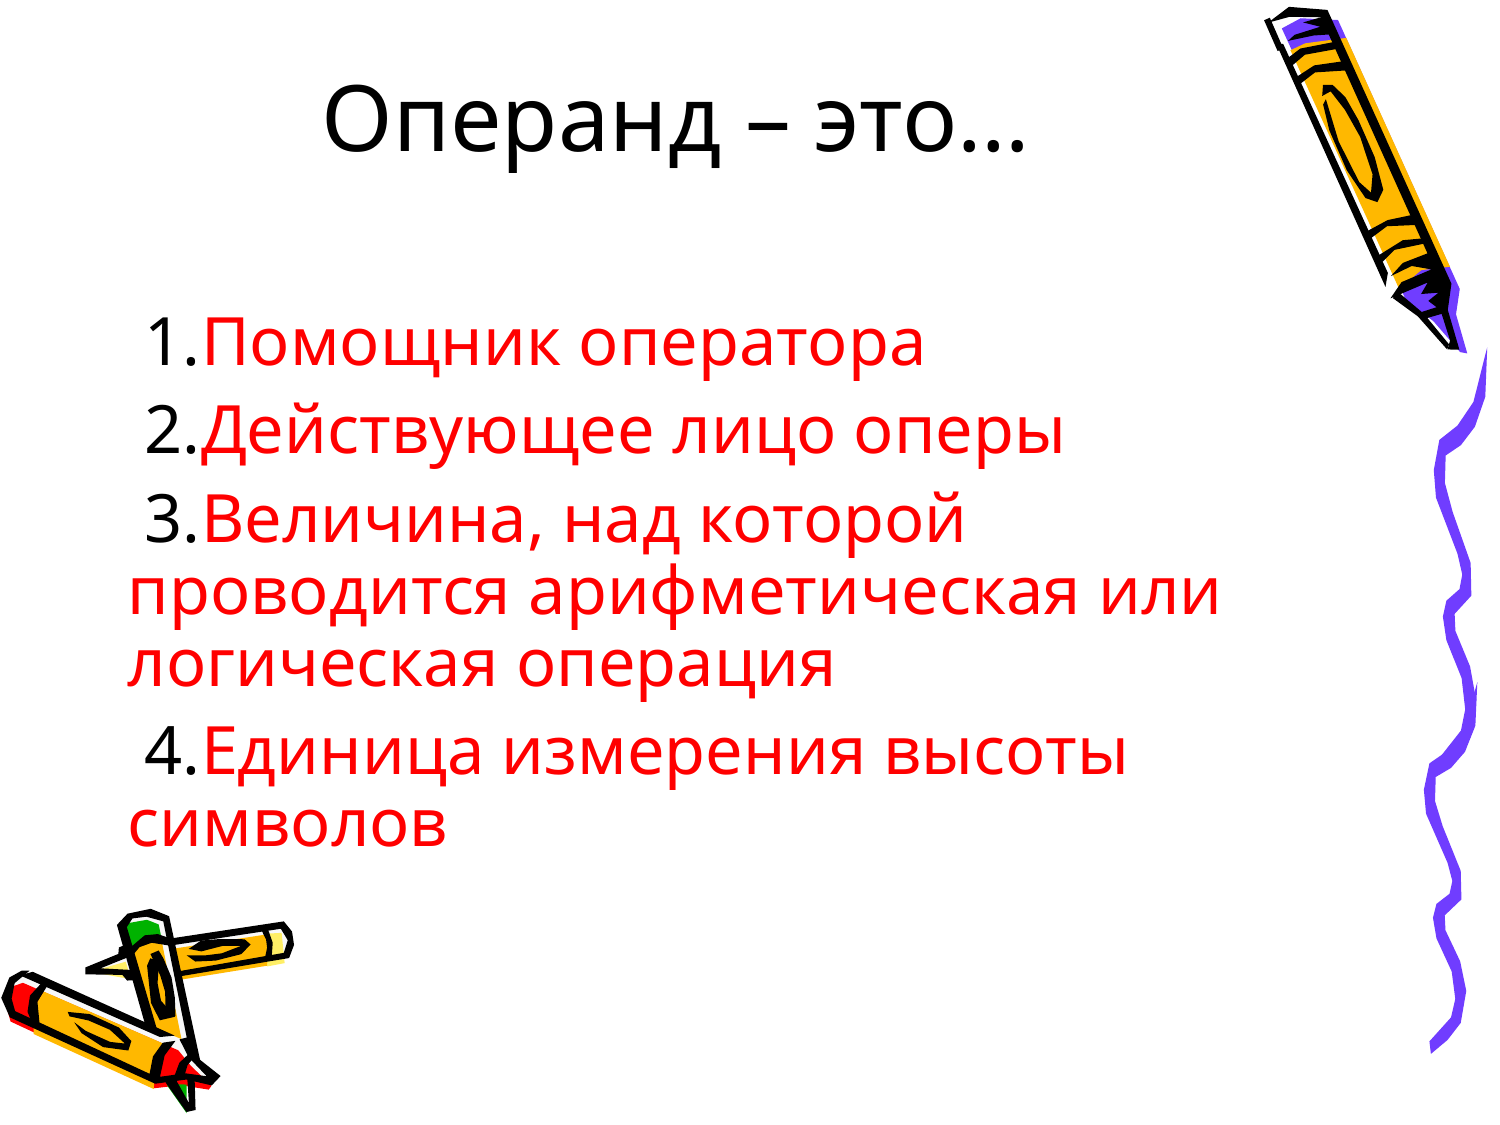

# Операнд – это…
 1.Помощник оператора
 2.Действующее лицо оперы
 3.Величина, над которой проводится арифметическая или логическая операция
 4.Единица измерения высоты символов